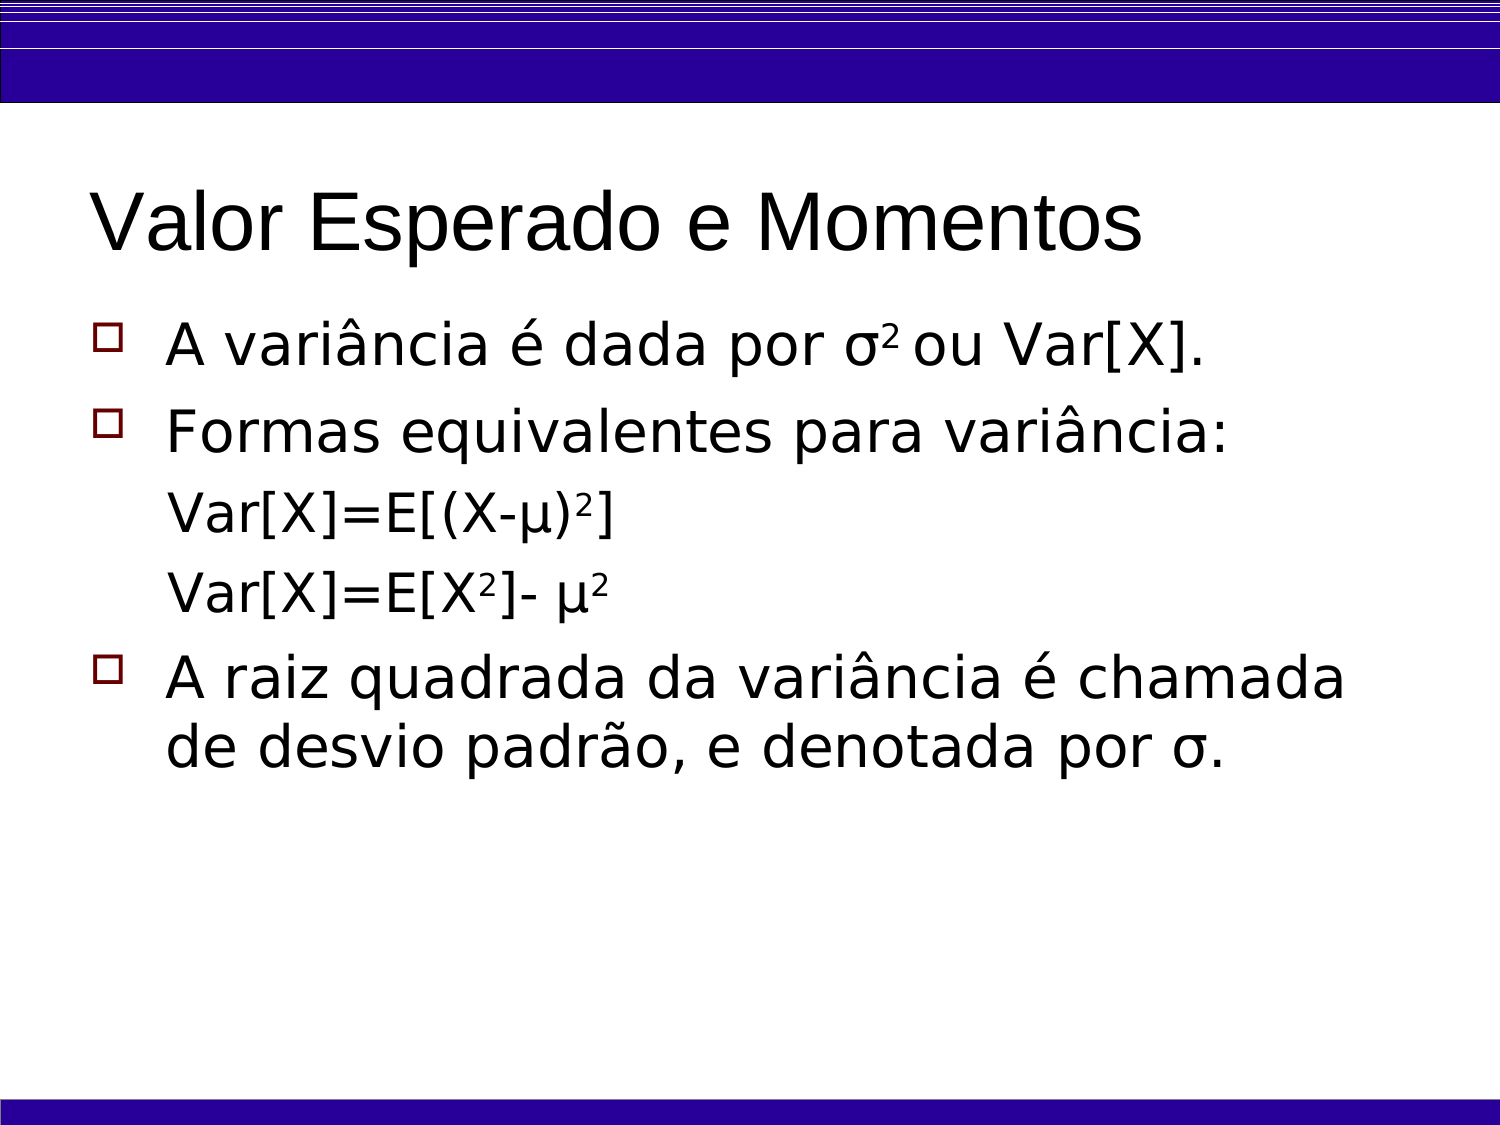

# Valor Esperado e Momentos
A variância é dada por σ2 ou Var[X].
Formas equivalentes para variância:
Var[X]=E[(X-μ)2]
Var[X]=E[X2]- μ2
A raiz quadrada da variância é chamada de desvio padrão, e denotada por σ.